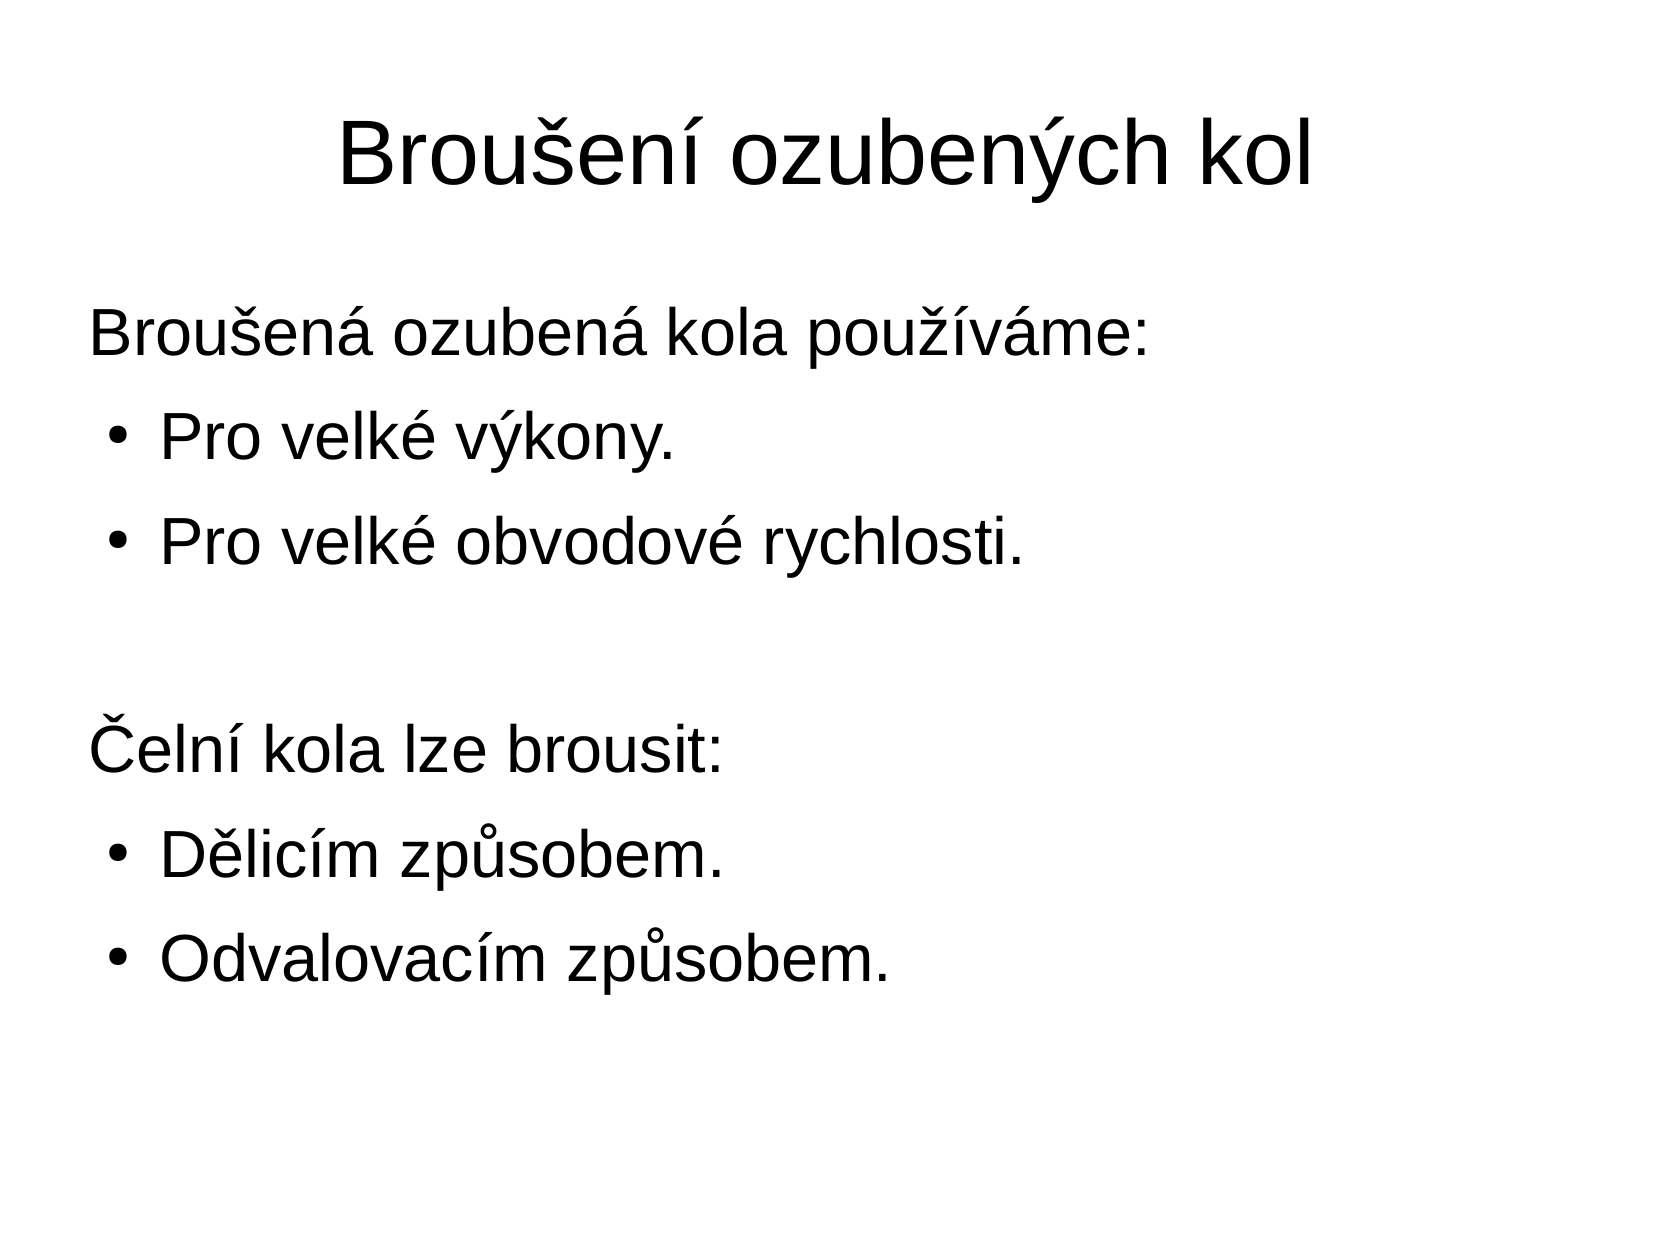

# Broušení ozubených kol
Broušená ozubená kola používáme:
Pro velké výkony.
Pro velké obvodové rychlosti.
Čelní kola lze brousit:
Dělicím způsobem.
Odvalovacím způsobem.